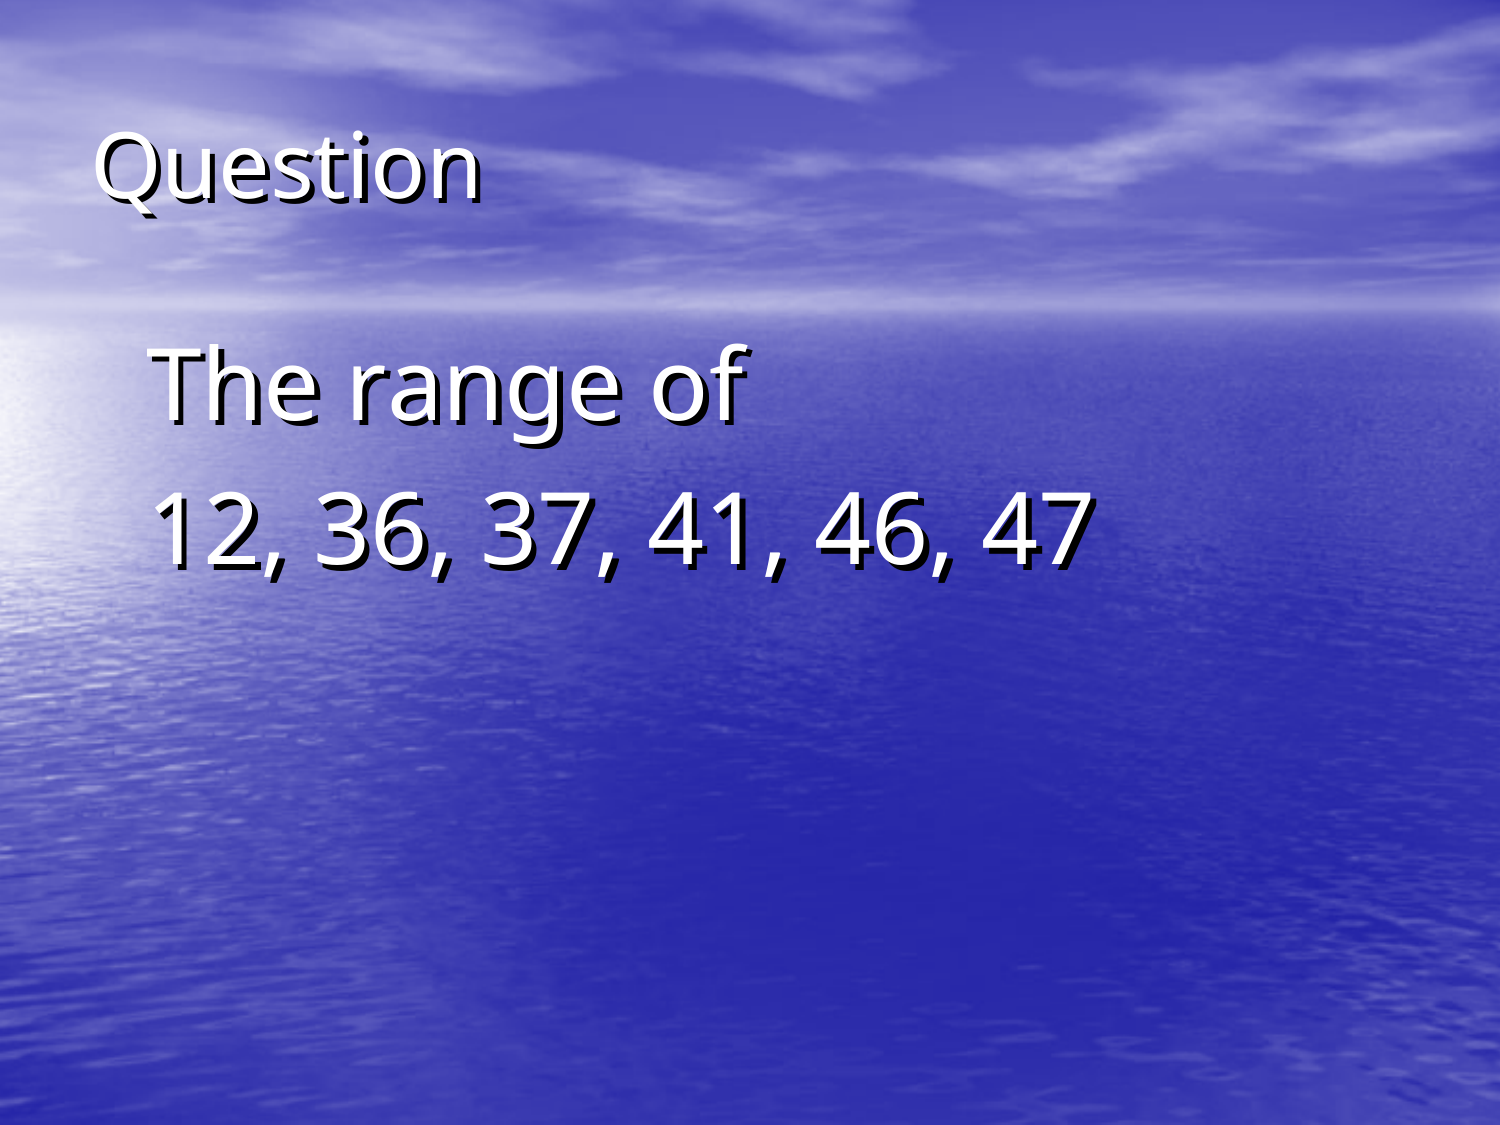

# Question
The range of
12, 36, 37, 41, 46, 47